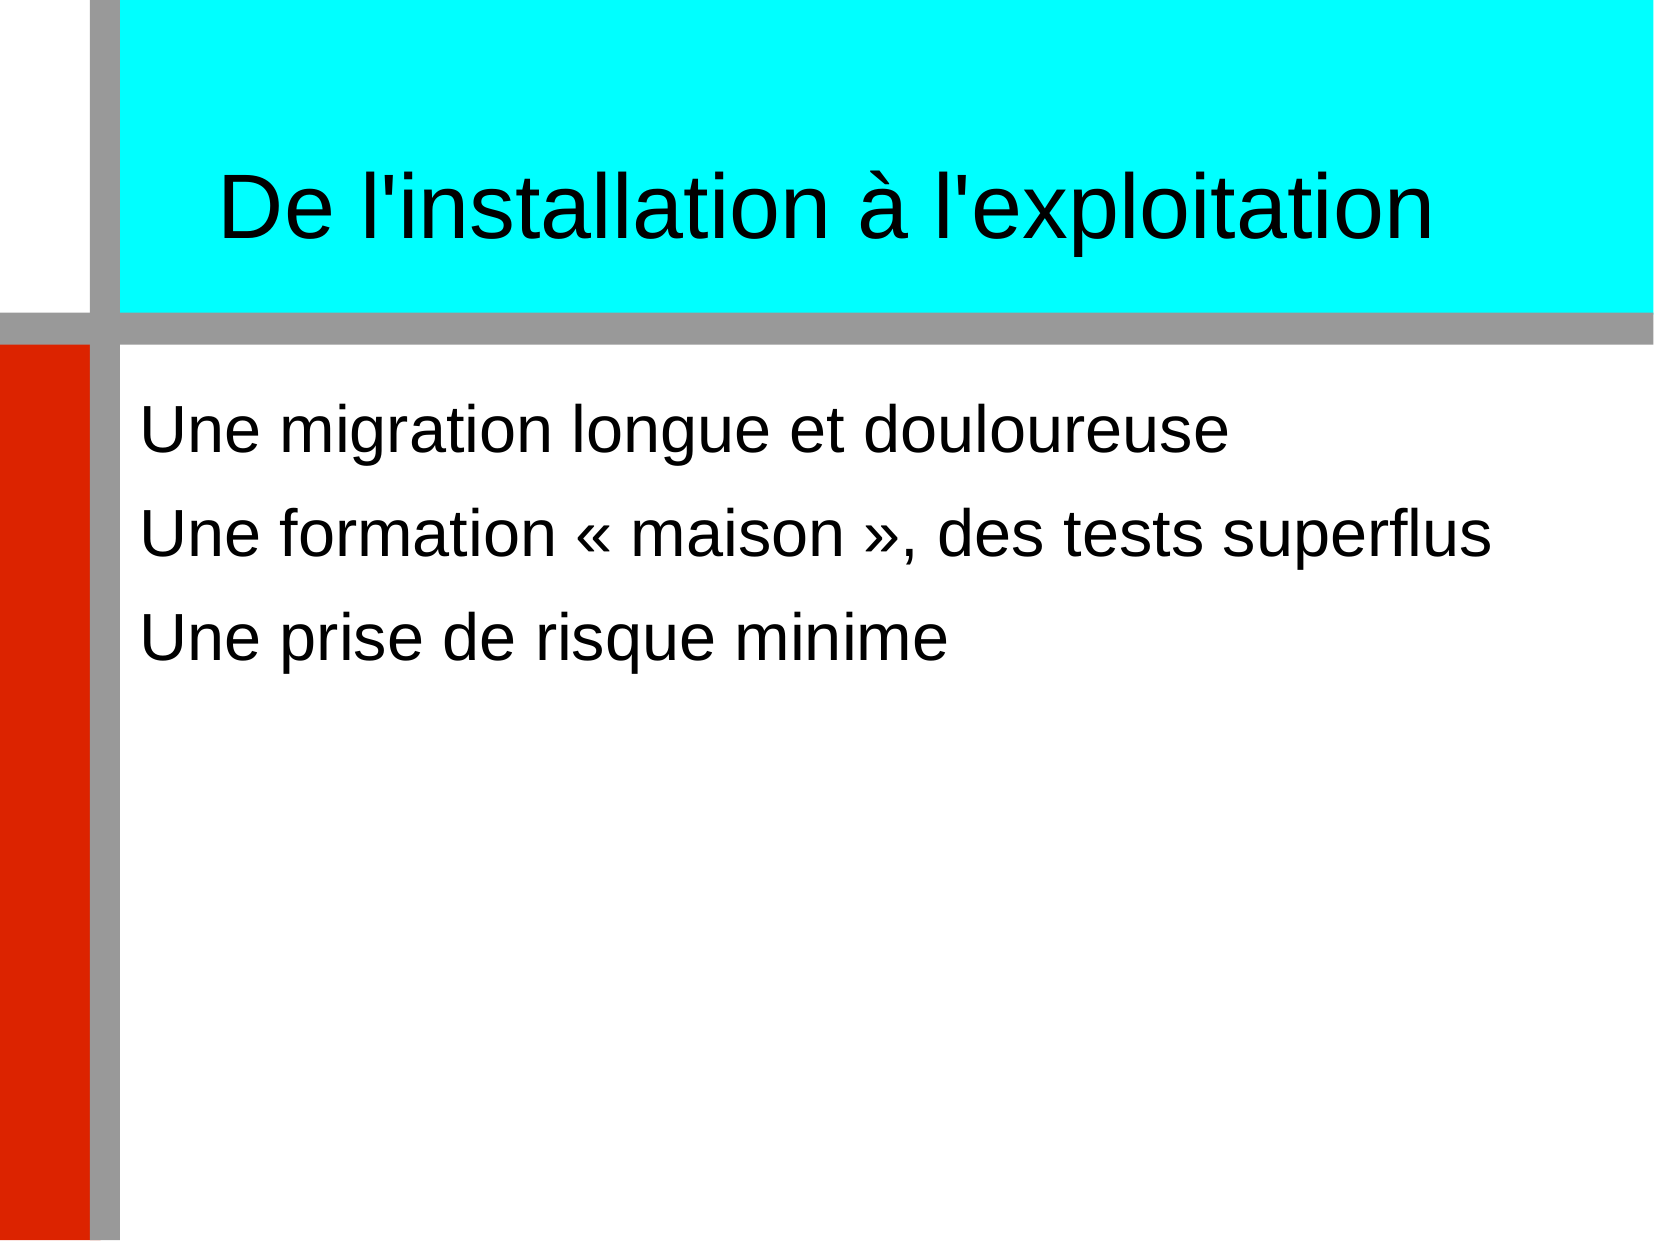

# De l'installation à l'exploitation
Une migration longue et douloureuse
Une formation « maison », des tests superflus
Une prise de risque minime